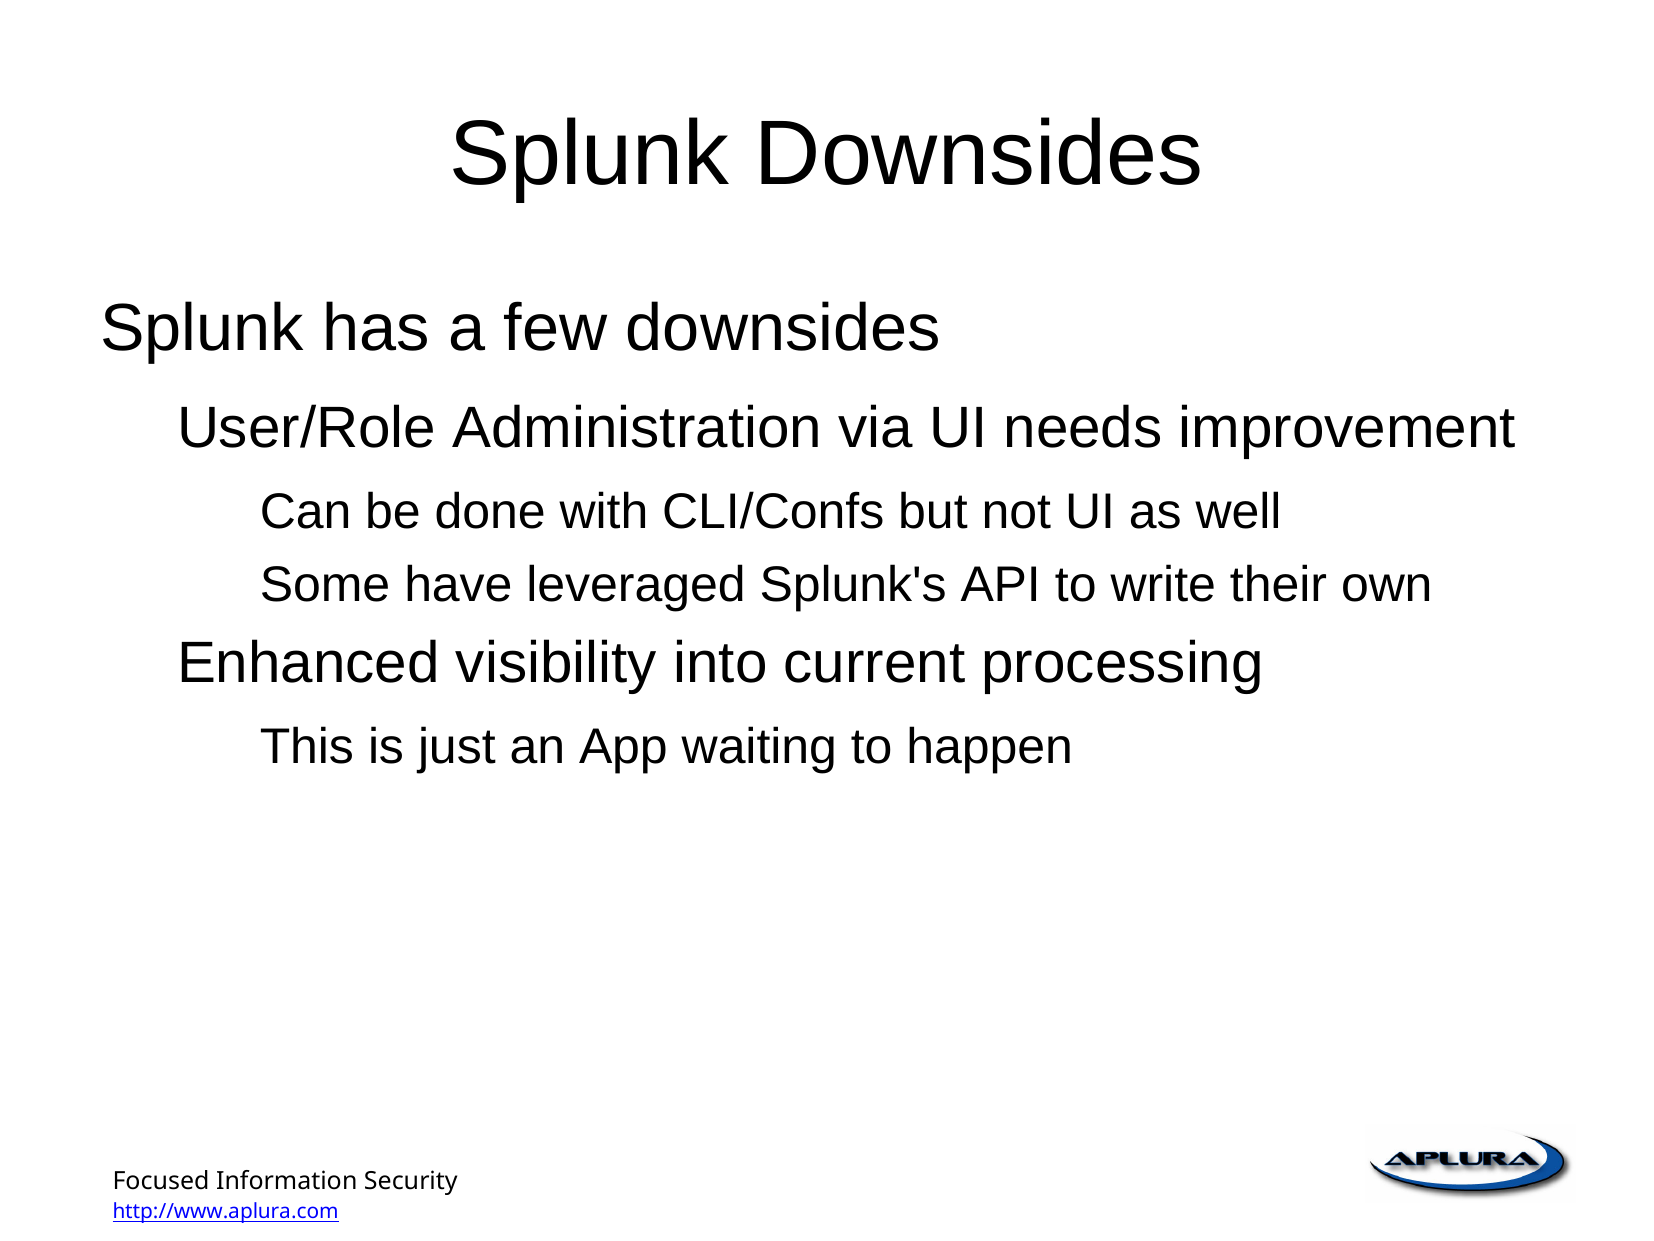

# Splunk Downsides
Splunk has a few downsides
User/Role Administration via UI needs improvement
Can be done with CLI/Confs but not UI as well
Some have leveraged Splunk's API to write their own
Enhanced visibility into current processing
This is just an App waiting to happen